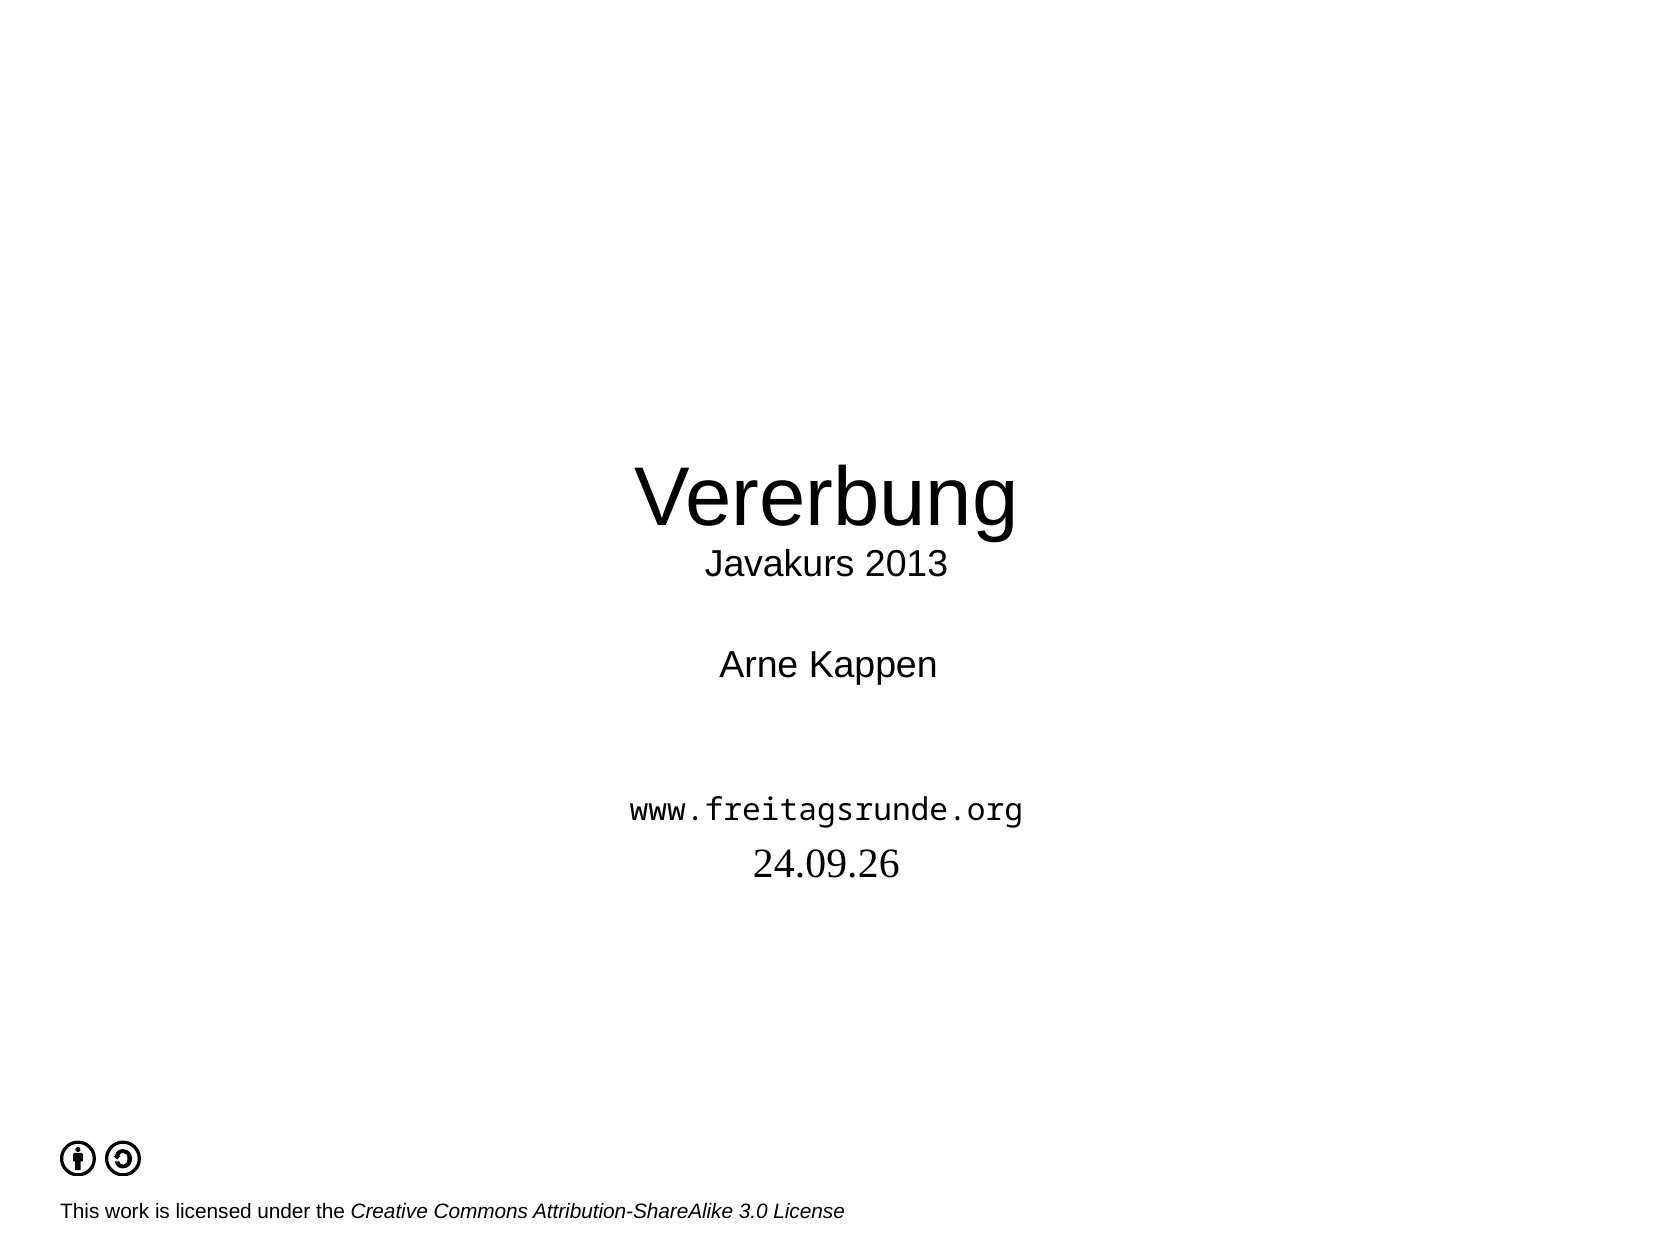

# Vererbung
Javakurs 2013
Arne Kappen
www.freitagsrunde.org
This work is licensed under the Creative Commons Attribution-ShareAlike 3.0 License